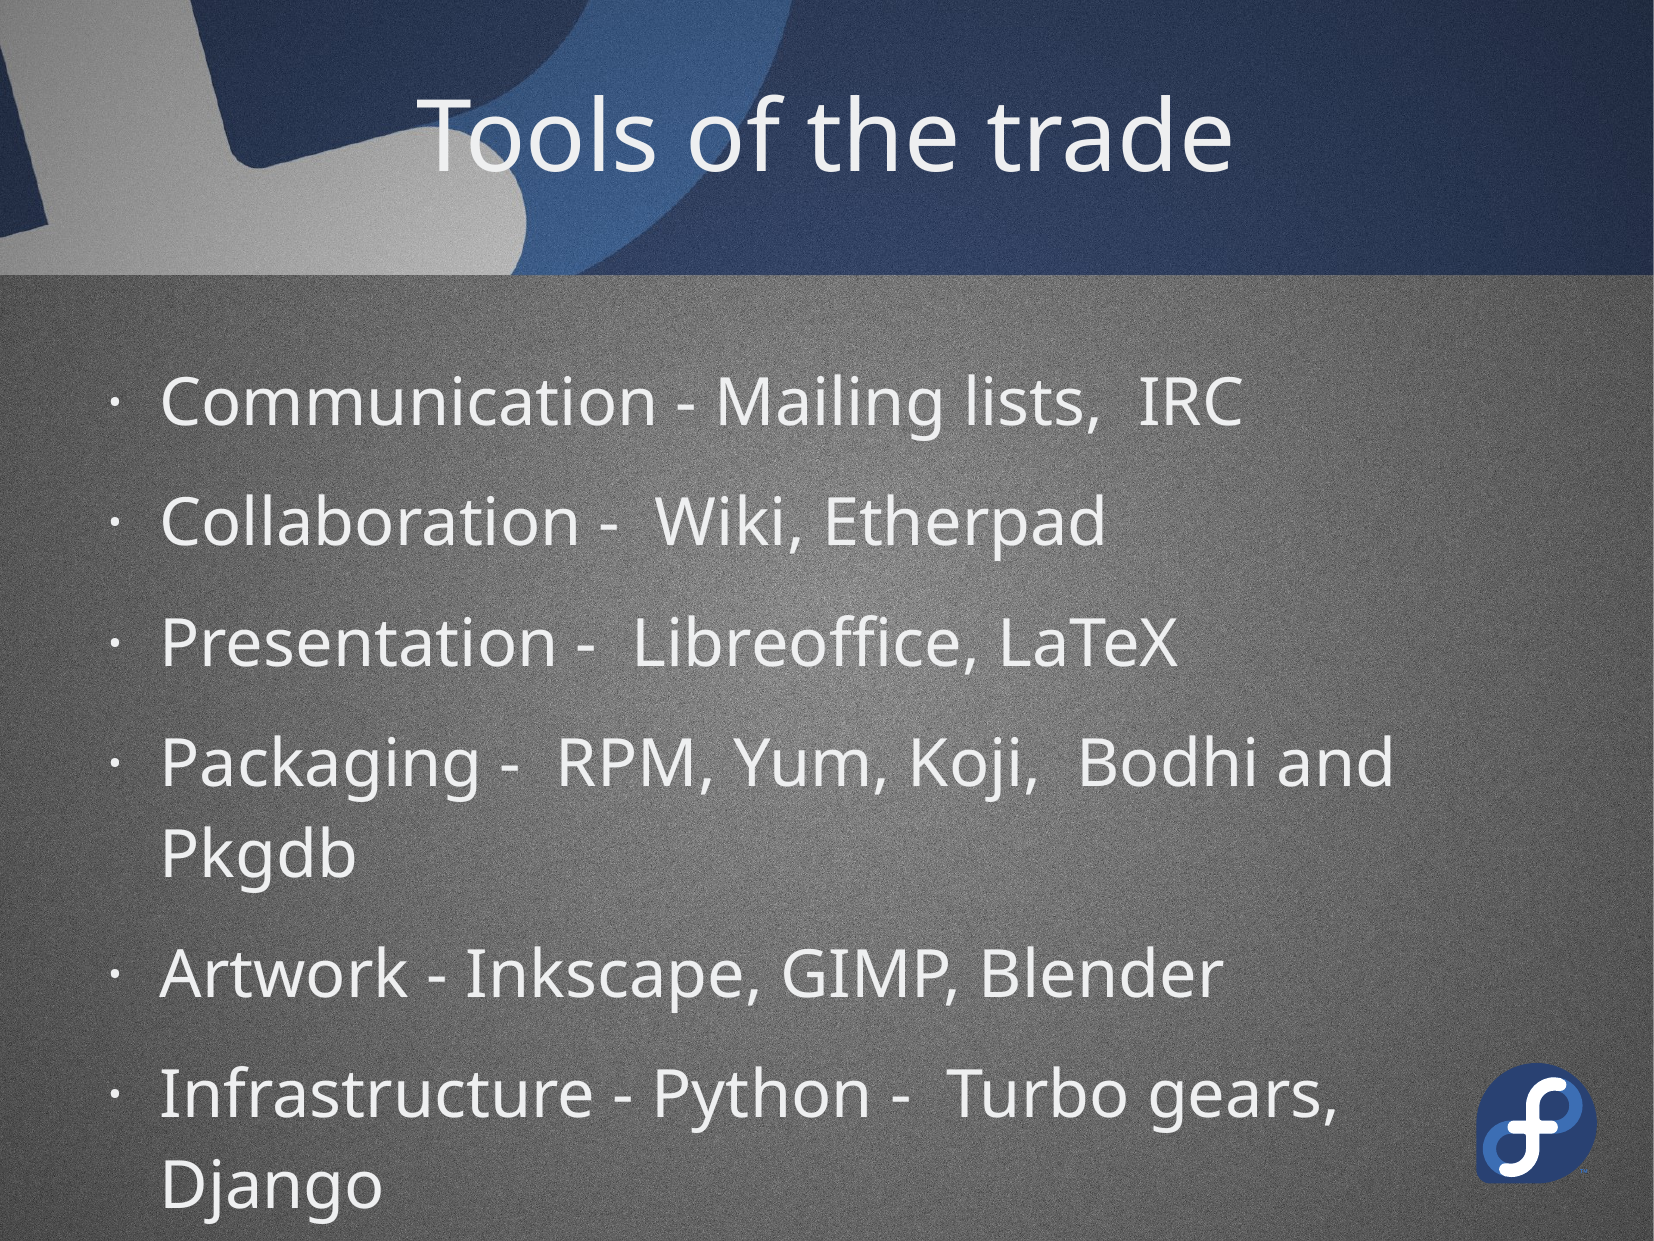

# Tools of the trade
Communication - Mailing lists, IRC
Collaboration - Wiki, Etherpad
Presentation - Libreoffice, LaTeX
Packaging - RPM, Yum, Koji, Bodhi and Pkgdb
Artwork - Inkscape, GIMP, Blender
Infrastructure - Python - Turbo gears, Django